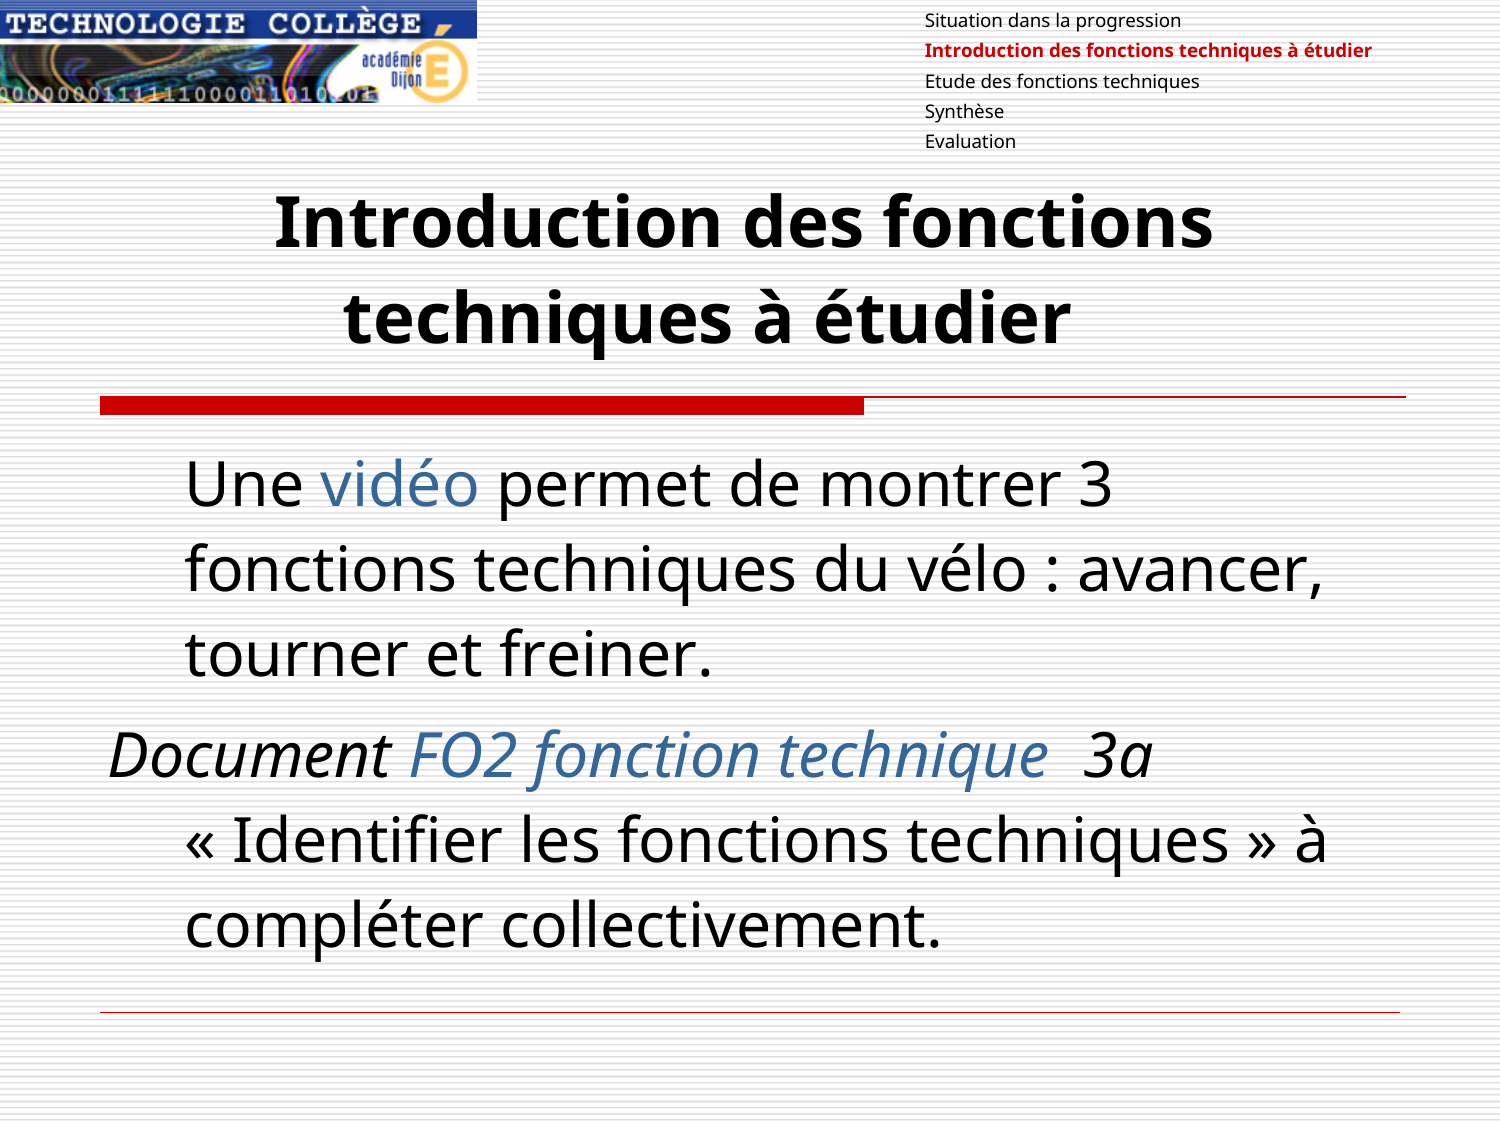

Situation dans la progression
Introduction des fonctions techniques à étudier
Etude des fonctions techniques
Synthèse
Evaluation
# Introduction des fonctions techniques à étudier
	Une vidéo permet de montrer 3 fonctions techniques du vélo : avancer, tourner et freiner.
Document FO2 fonction technique 3a « Identifier les fonctions techniques » à compléter collectivement.